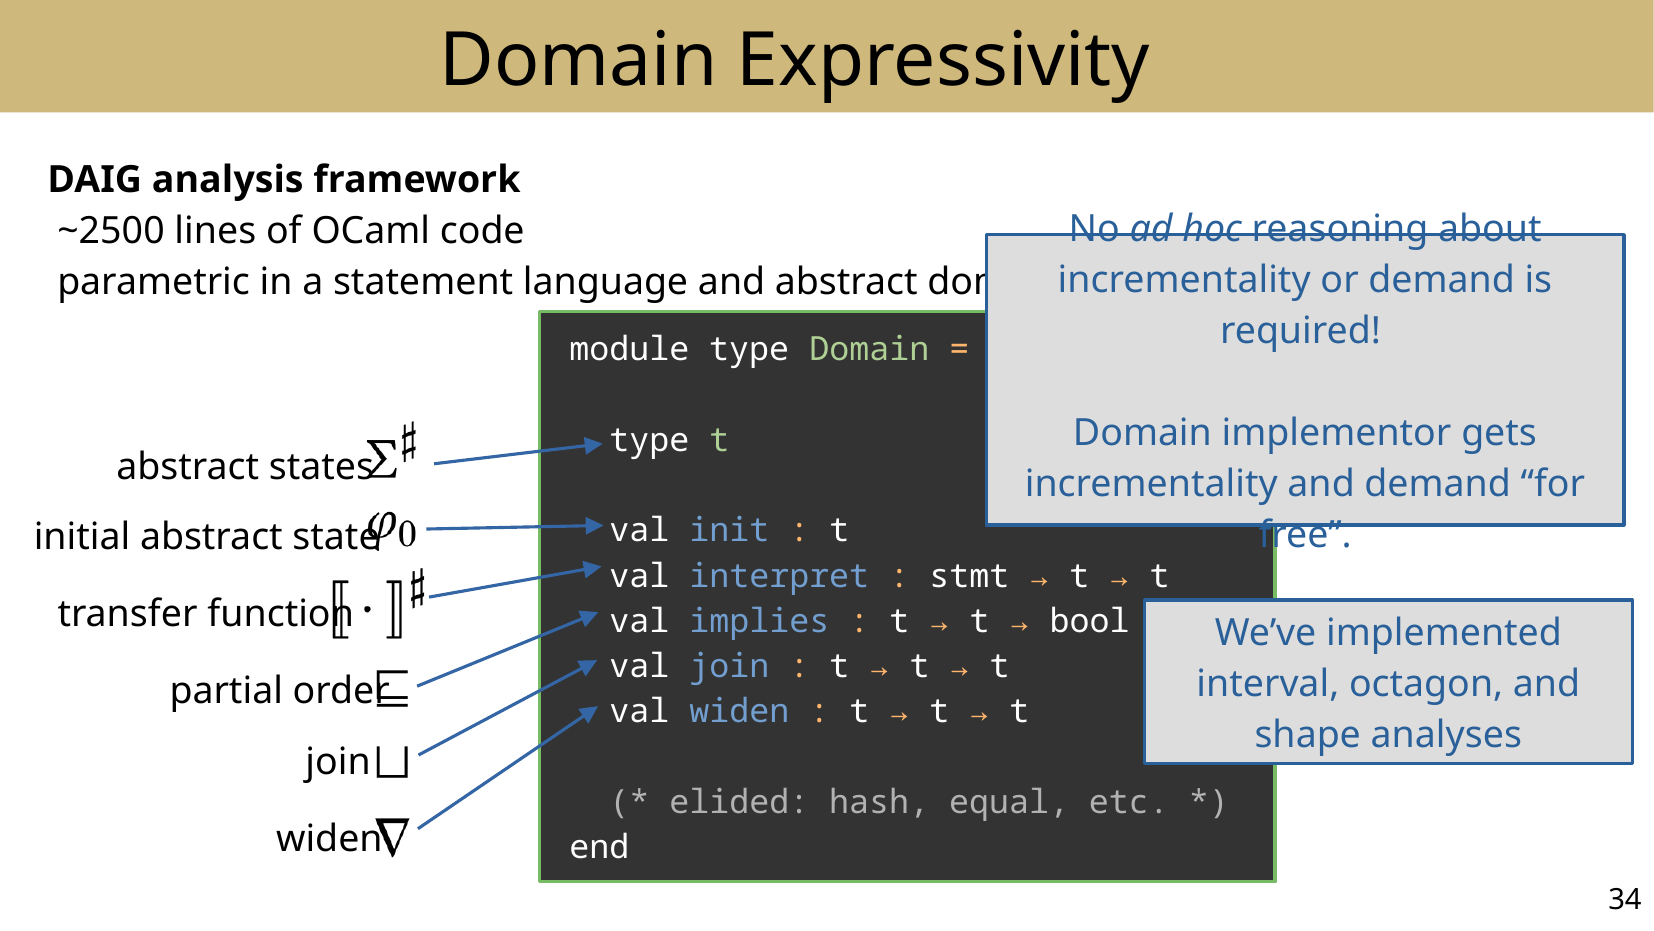

# Domain Expressivity
DAIG analysis framework
 ~2500 lines of OCaml code
 parametric in a statement language and abstract domain
No ad hoc reasoning about incrementality or demand is required!
Domain implementor gets incrementality and demand “for free”.
module type Domain = sig
 type t
 val init : t
 val interpret : stmt → t → t
 val implies : t → t → bool
 val join : t → t → t
 val widen : t → t → t
 (* elided: hash, equal, etc. *)
end
abstract states
initial abstract state
transfer function
partial order
join
widen
We’ve implemented interval, octagon, and shape analyses